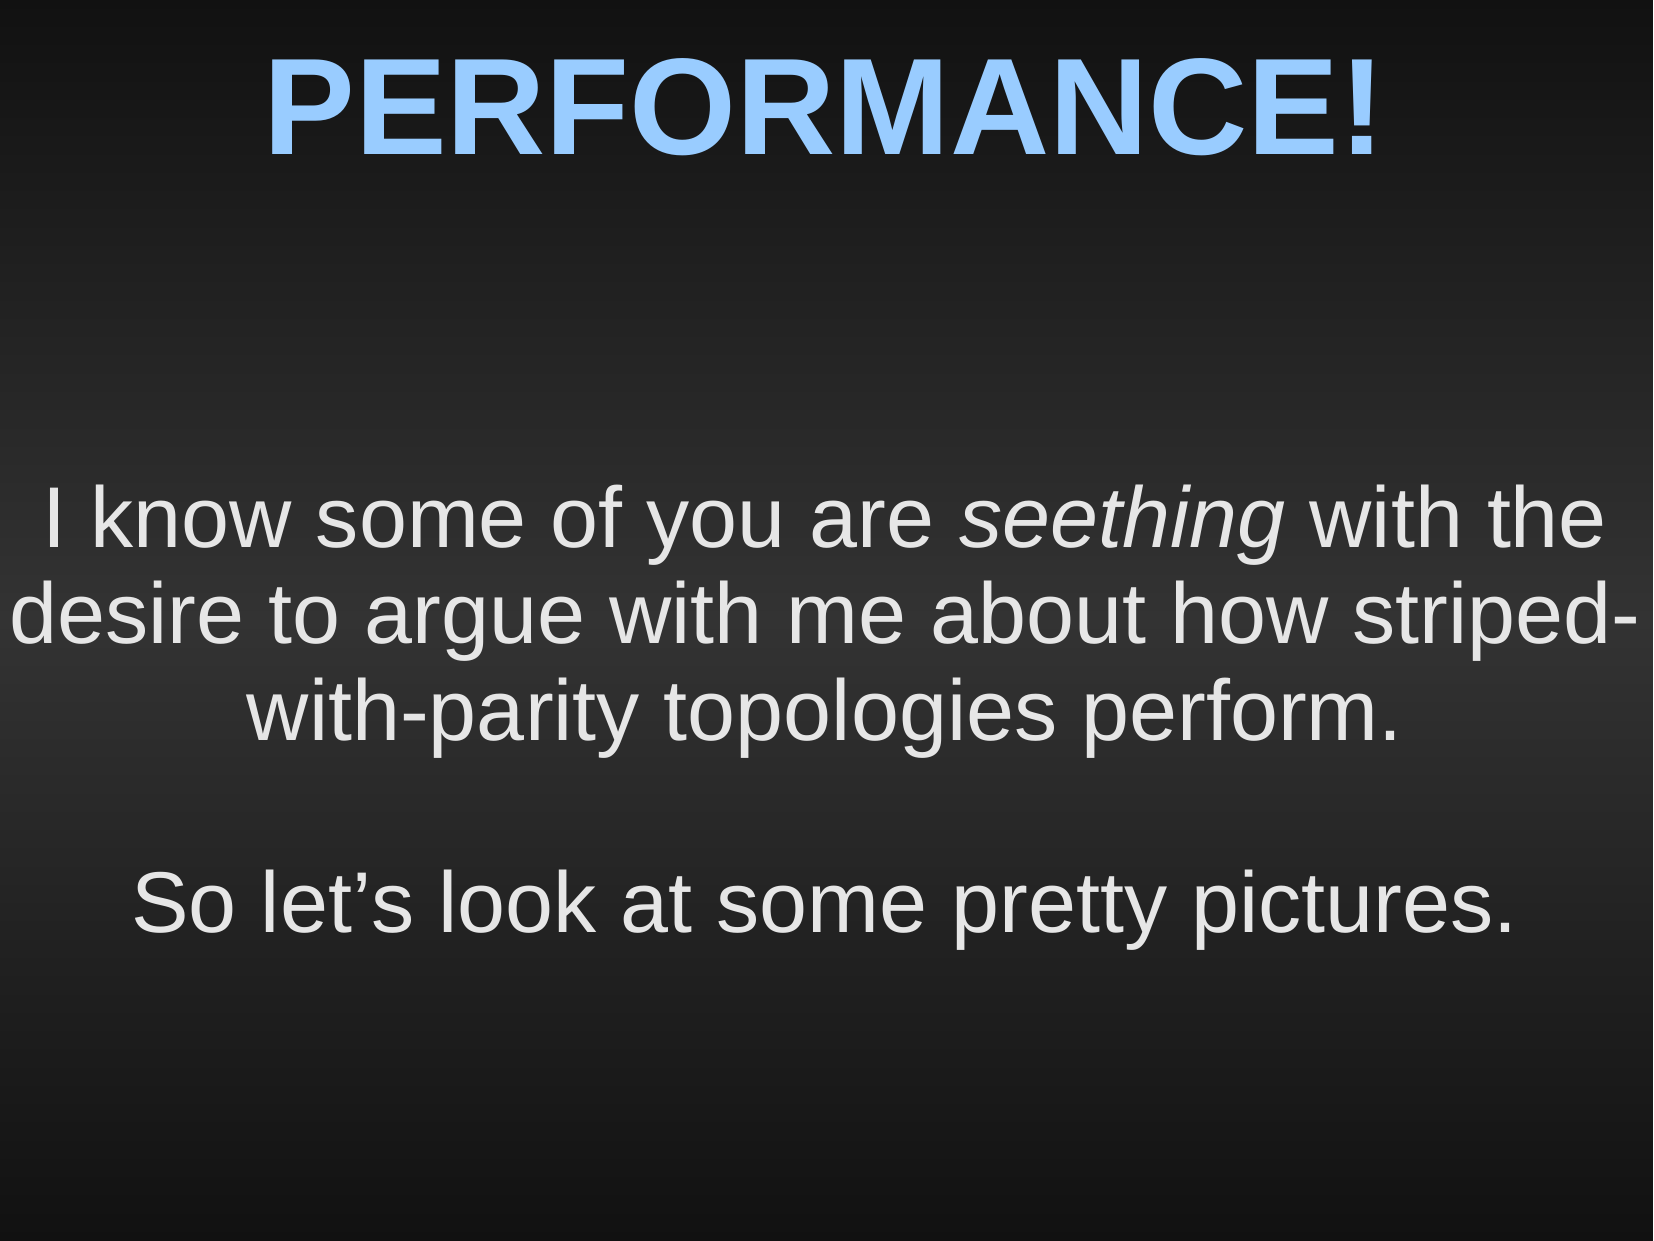

# PERFORMANCE!
I know some of you are seething with the desire to argue with me about how striped-with-parity topologies perform.
So let’s look at some pretty pictures.